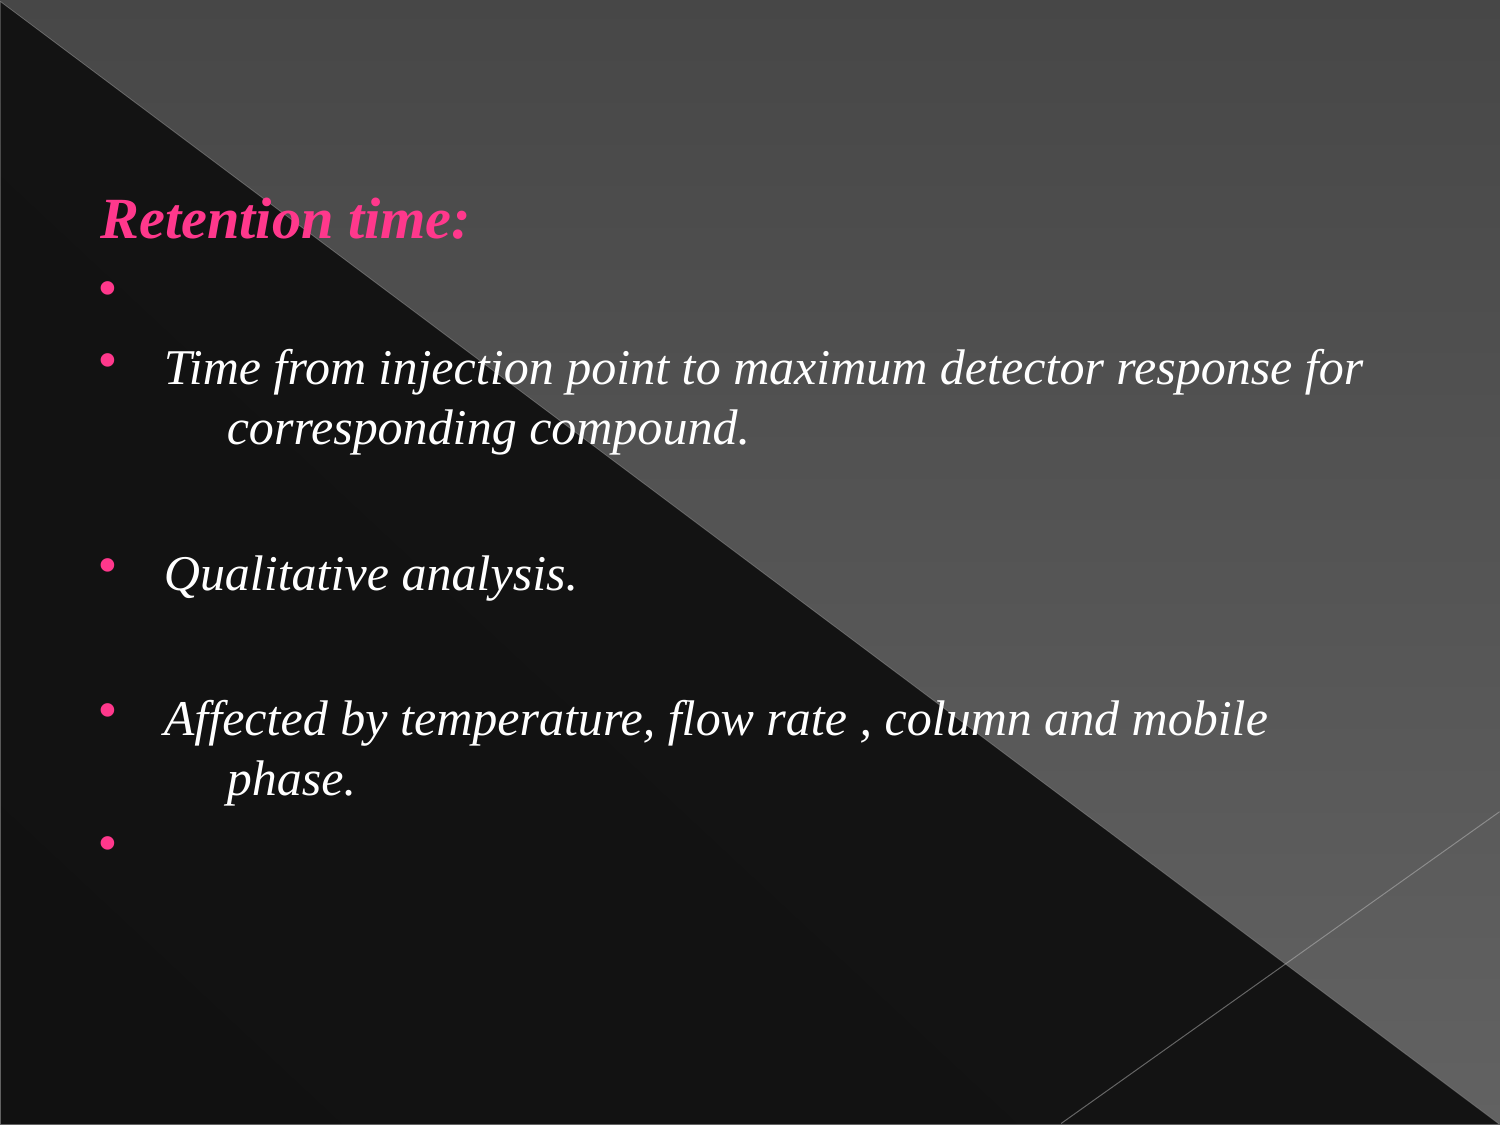

# Retention time:
Time from injection point to maximum detector response for corresponding compound.
Qualitative analysis.
Affected by temperature, flow rate , column and mobile phase.